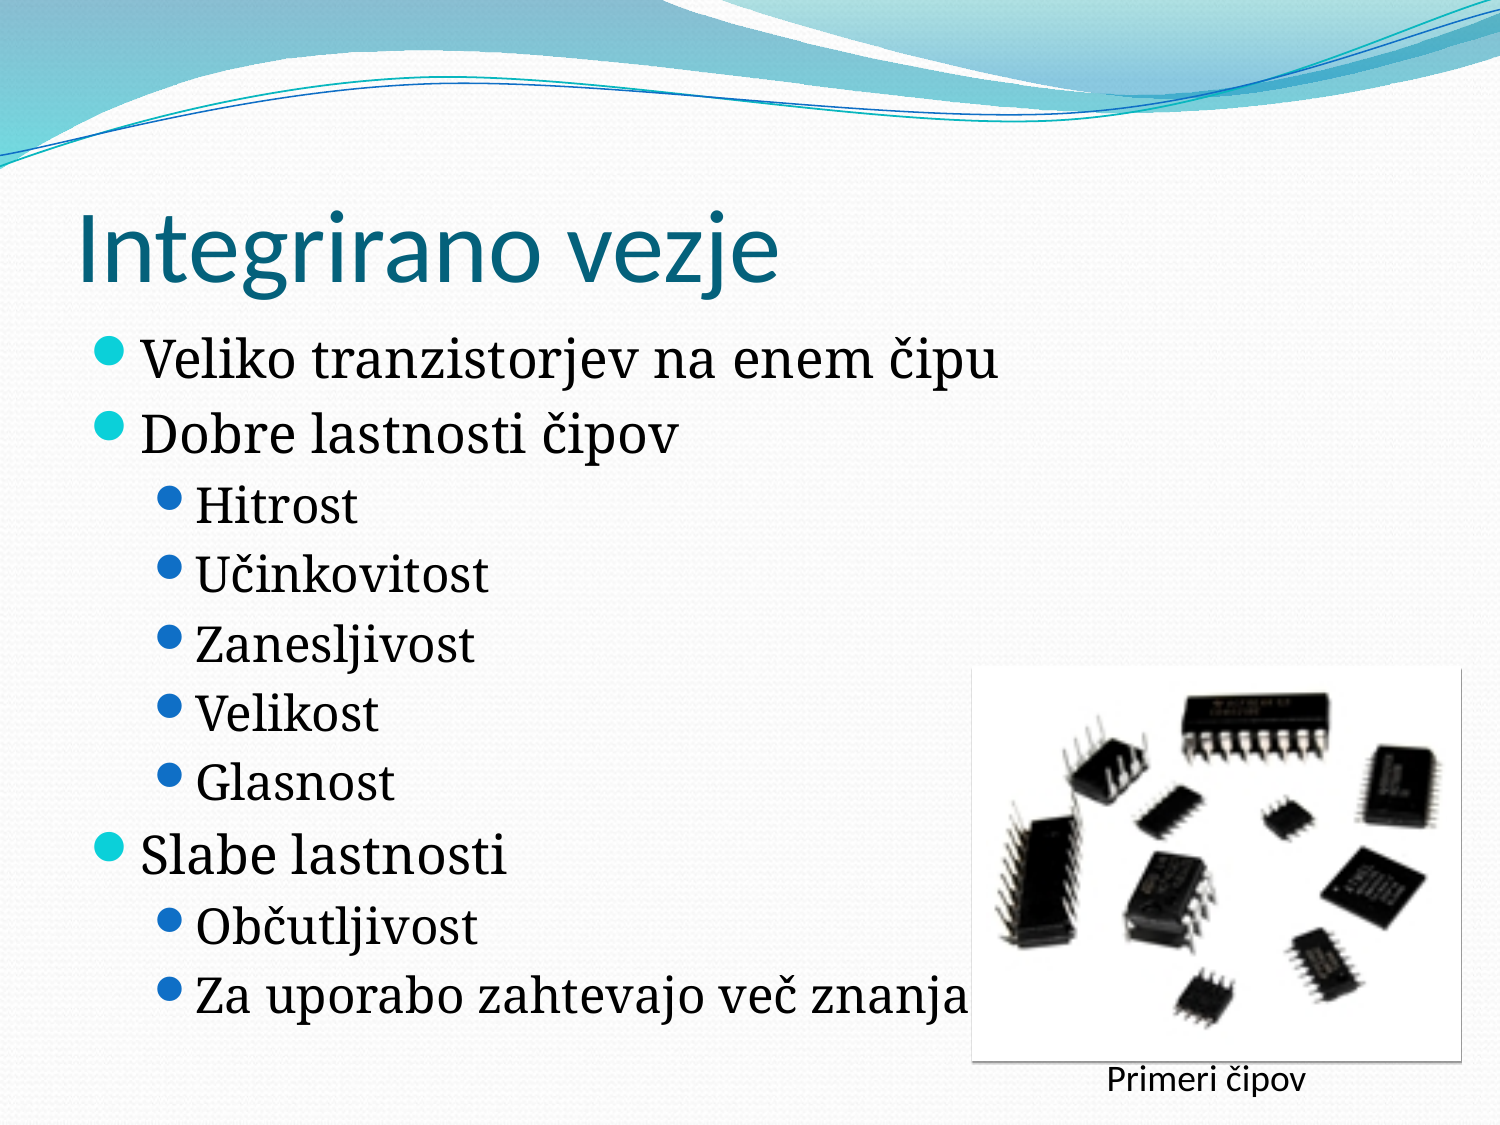

# Integrirano vezje
Veliko tranzistorjev na enem čipu
Dobre lastnosti čipov
Hitrost
Učinkovitost
Zanesljivost
Velikost
Glasnost
Slabe lastnosti
Občutljivost
Za uporabo zahtevajo več znanja
Primeri čipov